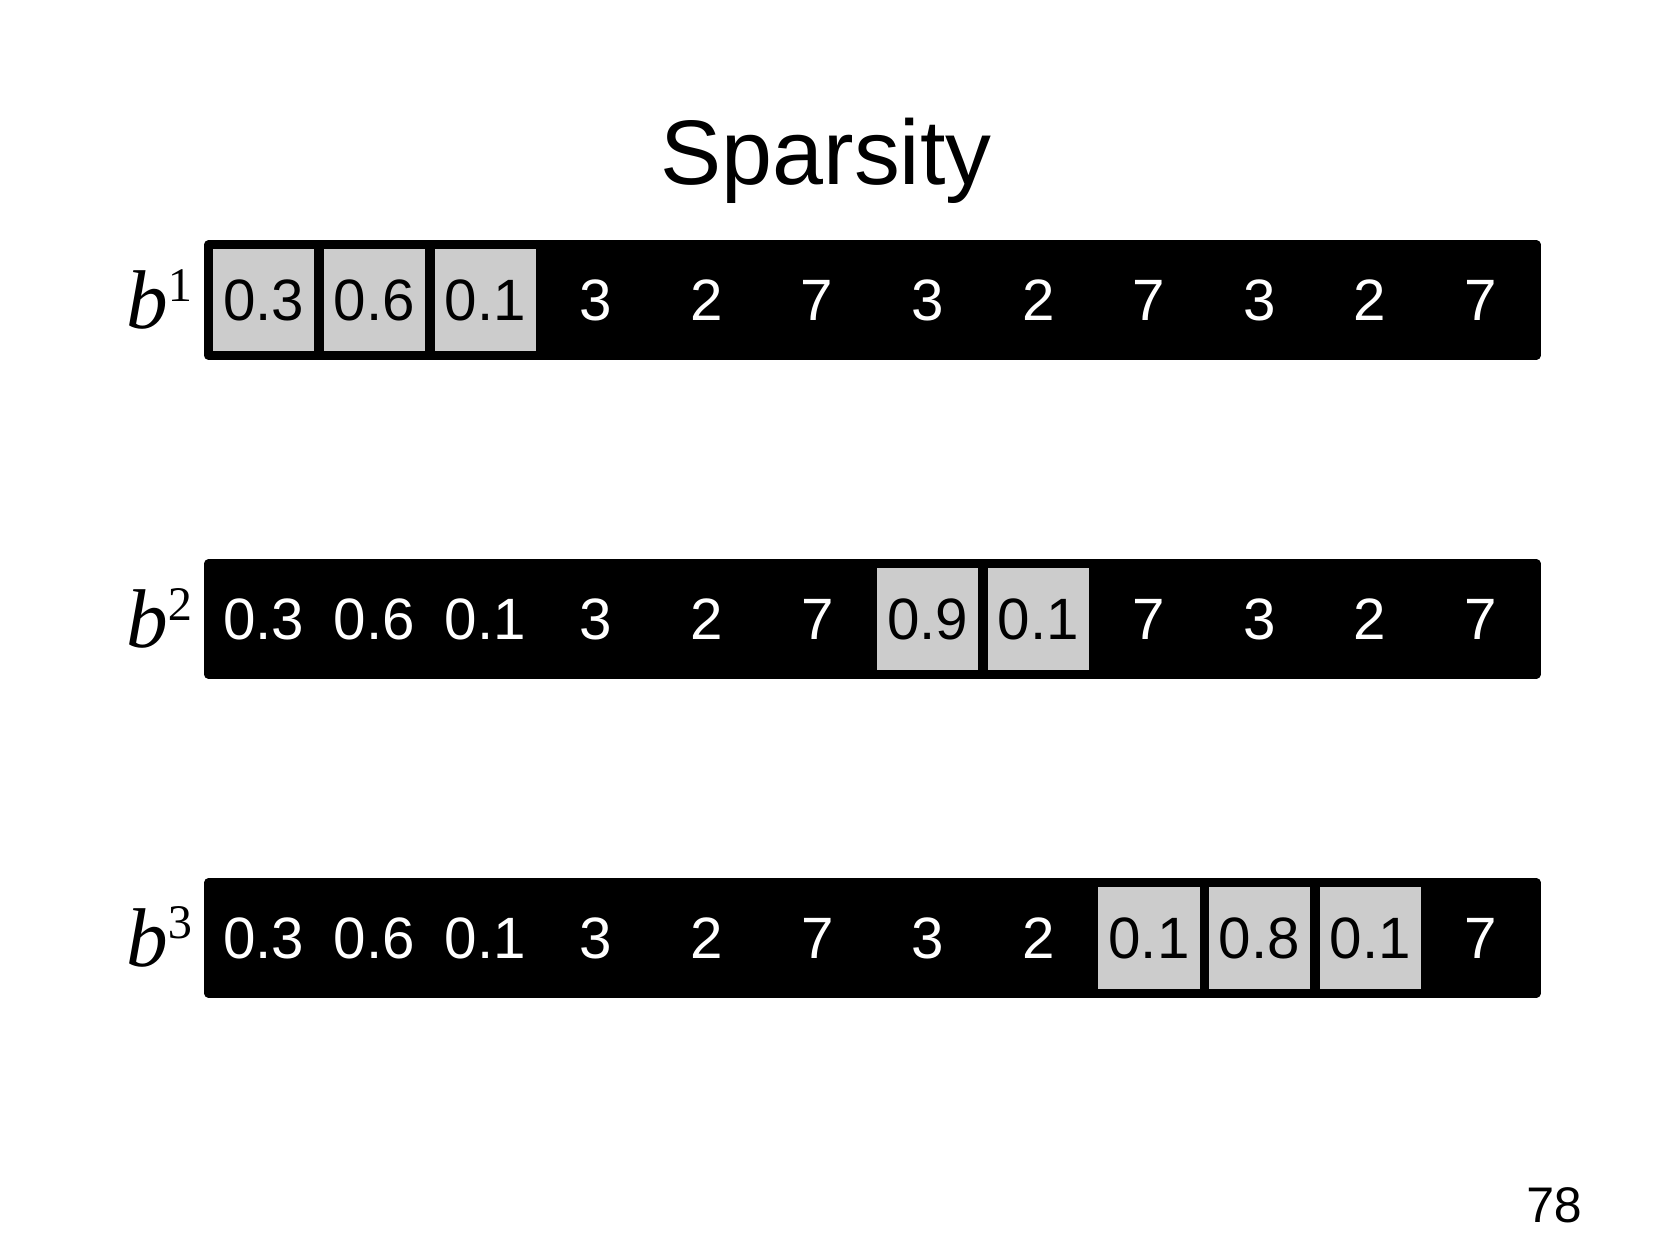

# Sparsity
0.3
0.6
0.1
3
2
7
3
2
7
3
2
7
b1
0.3
0.6
0.1
3
2
7
0.9
0.1
7
3
2
7
b2
0.3
0.6
0.1
3
2
7
3
2
0.1
0.8
0.1
7
b3